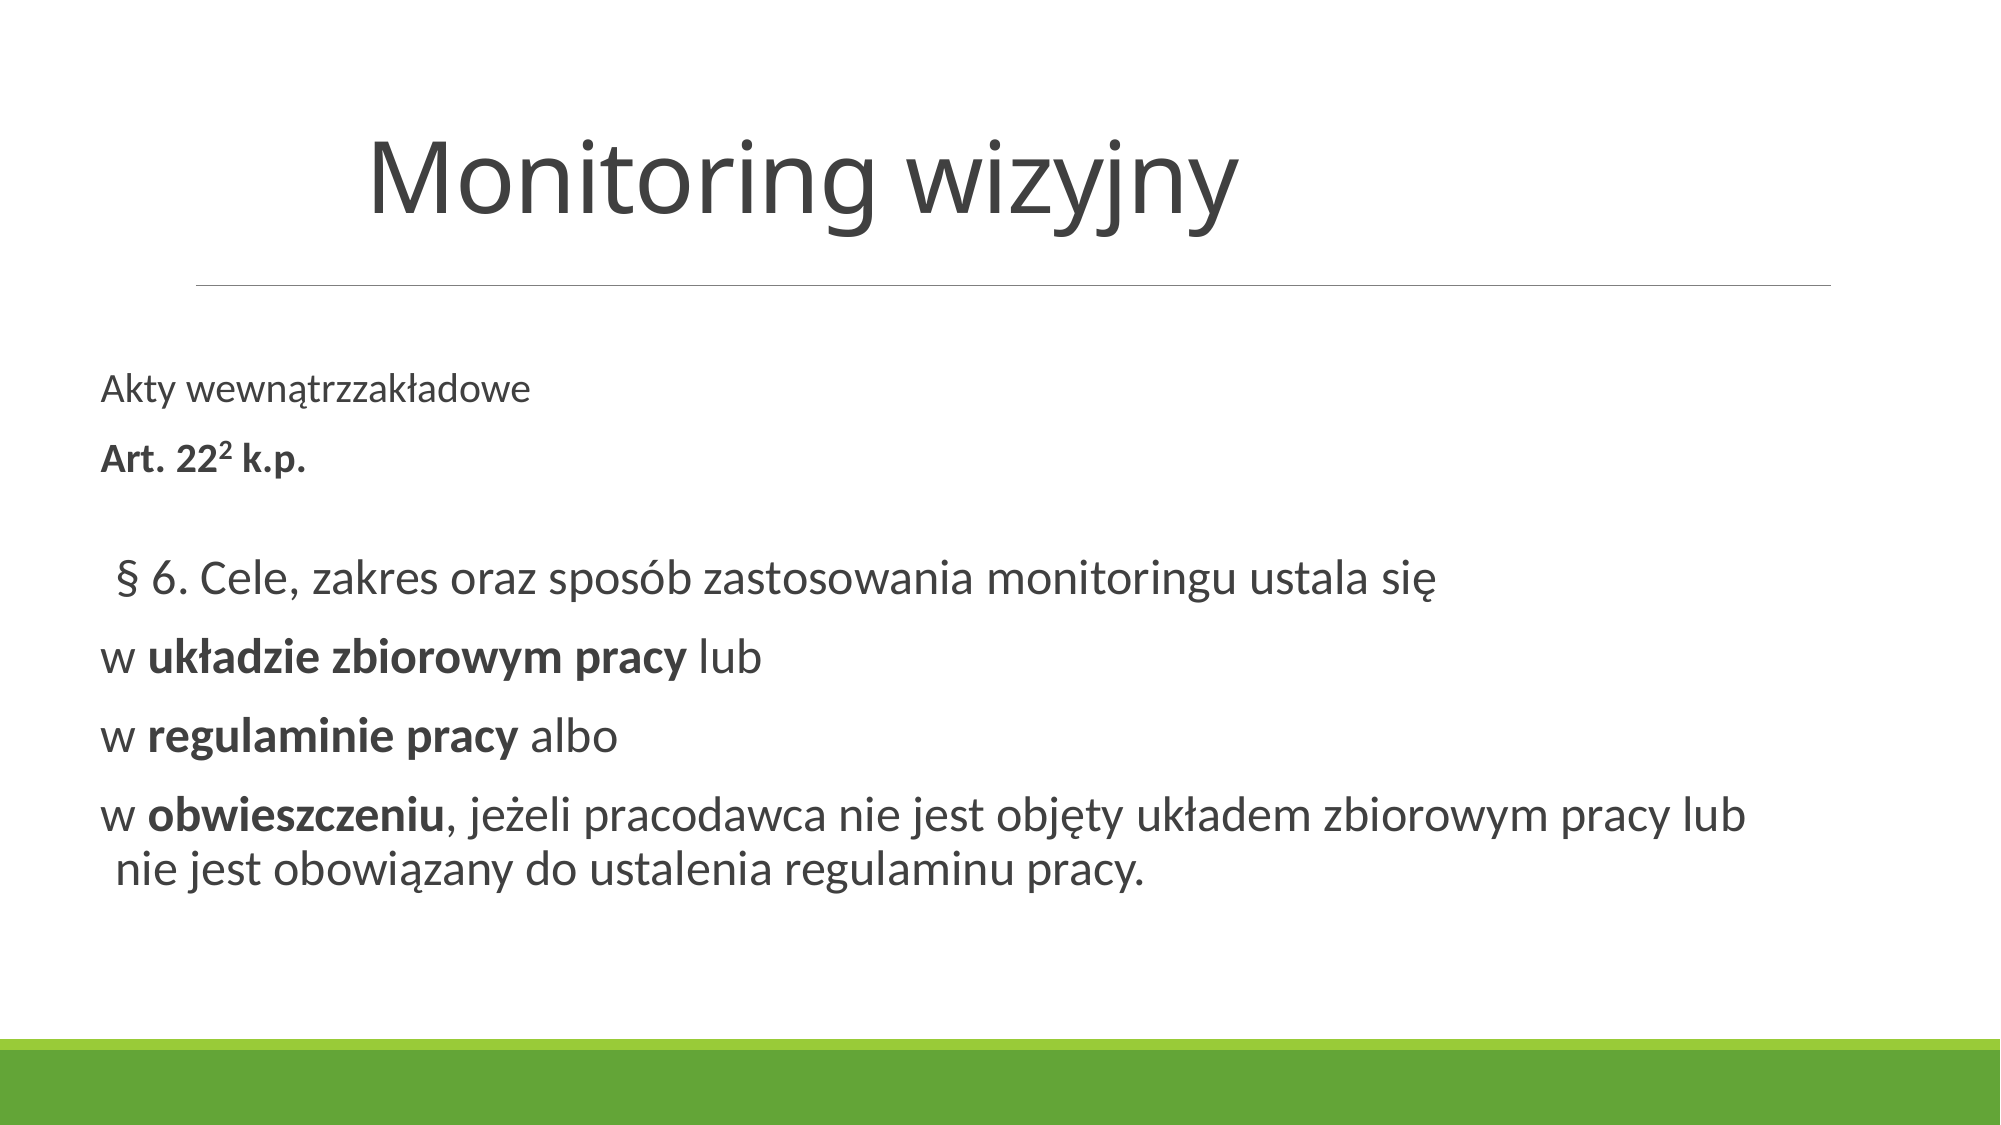

# Monitoring wizyjny
Akty wewnątrzzakładowe
Art. 222 k.p.
§ 6. Cele, zakres oraz sposób zastosowania monitoringu ustala się
w układzie zbiorowym pracy lub
w regulaminie pracy albo
w obwieszczeniu, jeżeli pracodawca nie jest objęty układem zbiorowym pracy lub nie jest obowiązany do ustalenia regulaminu pracy.